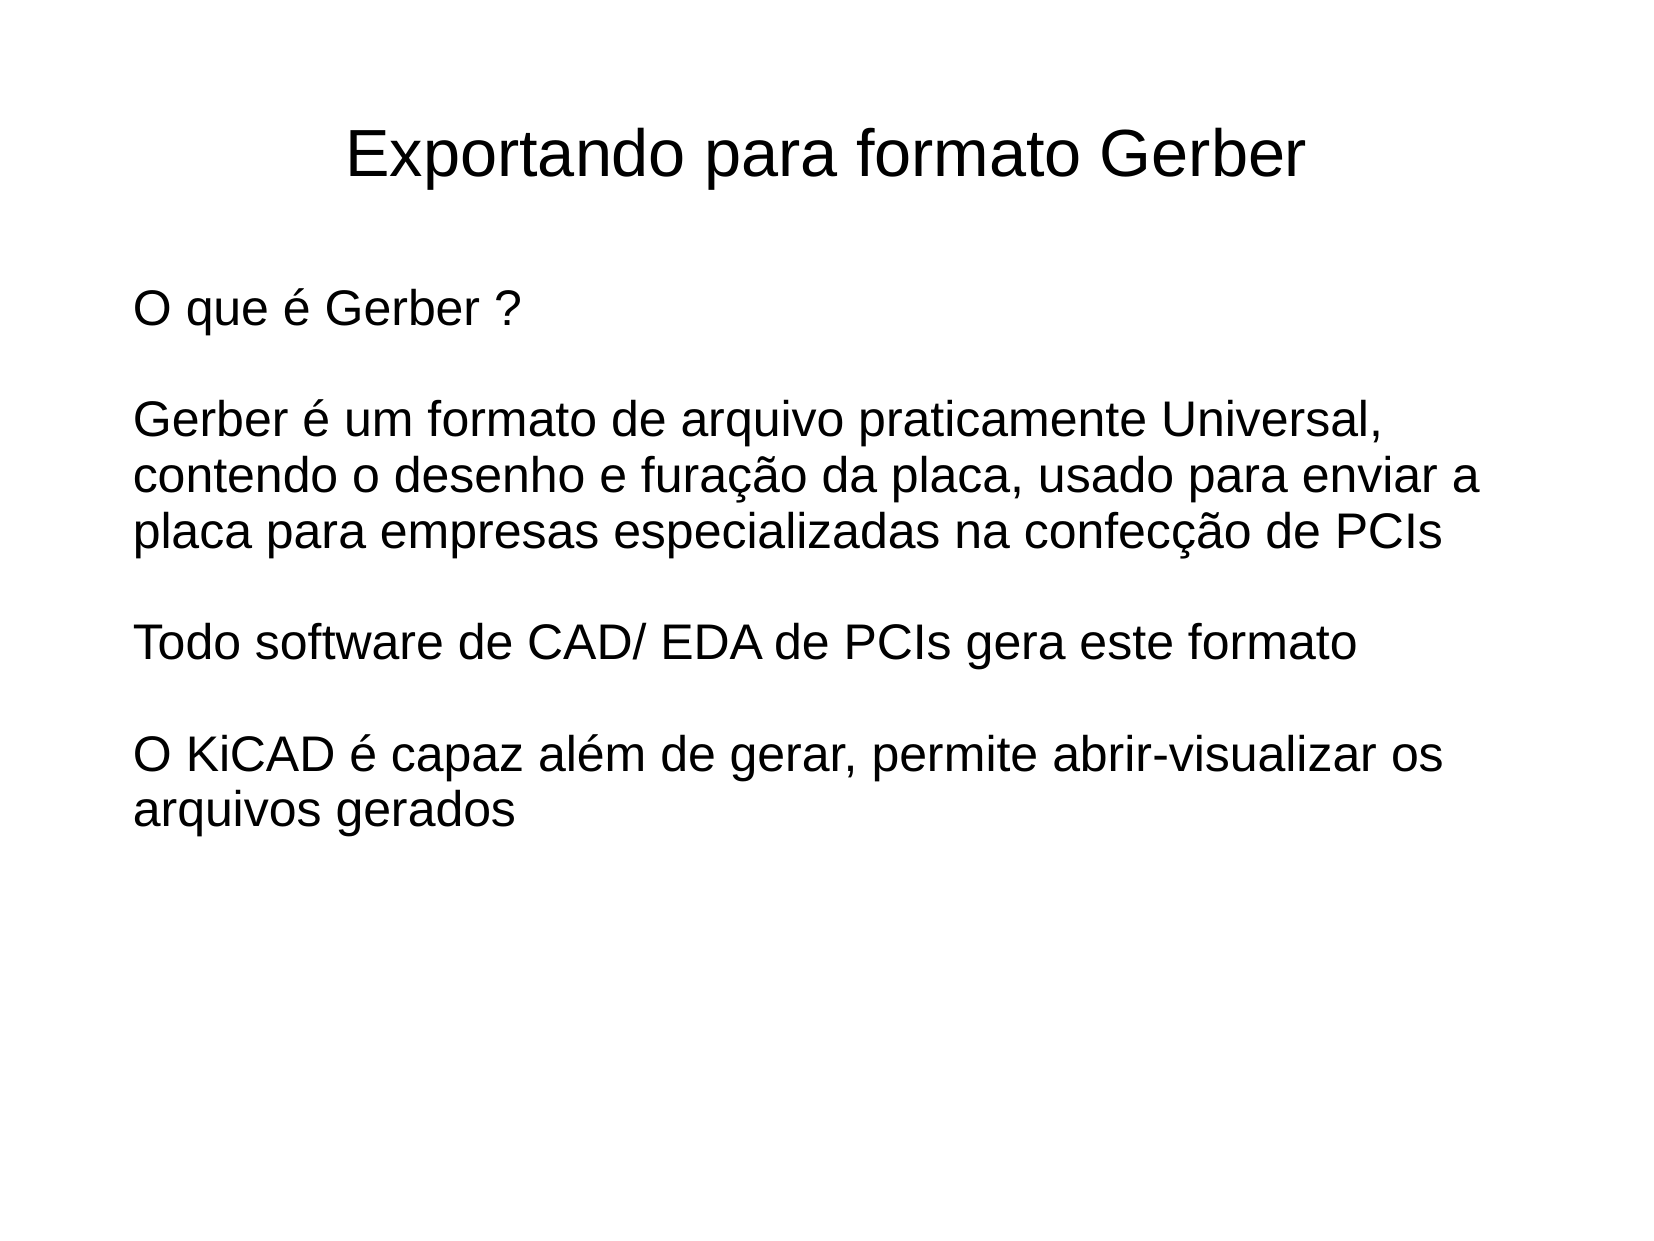

# Exportando para formato Gerber
O que é Gerber ?
Gerber é um formato de arquivo praticamente Universal, contendo o desenho e furação da placa, usado para enviar a placa para empresas especializadas na confecção de PCIs
Todo software de CAD/ EDA de PCIs gera este formato
O KiCAD é capaz além de gerar, permite abrir-visualizar os arquivos gerados